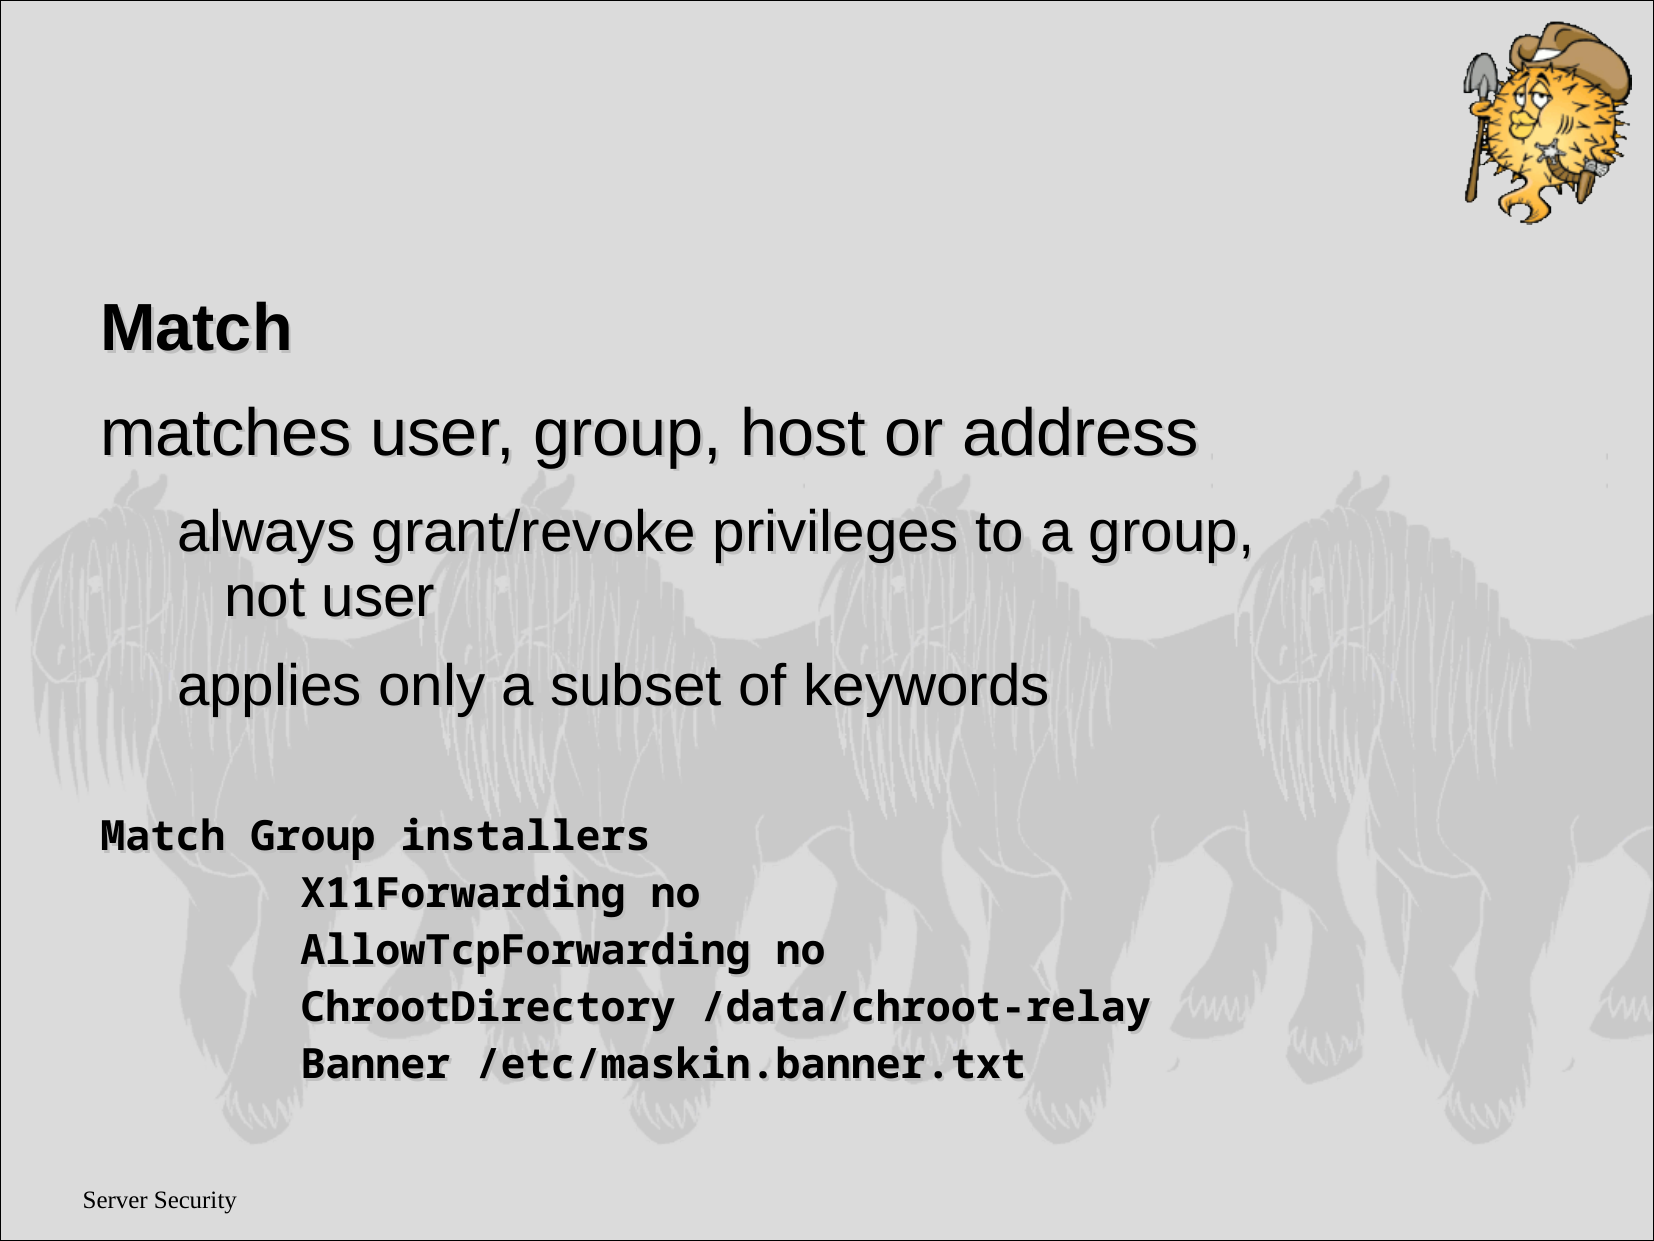

#
Match
matches user, group, host or address
always grant/revoke privileges to a group,
not user
applies only a subset of keywords
Match Group installers
 X11Forwarding no
 AllowTcpForwarding no
 ChrootDirectory /data/chroot-relay
 Banner /etc/maskin.banner.txt